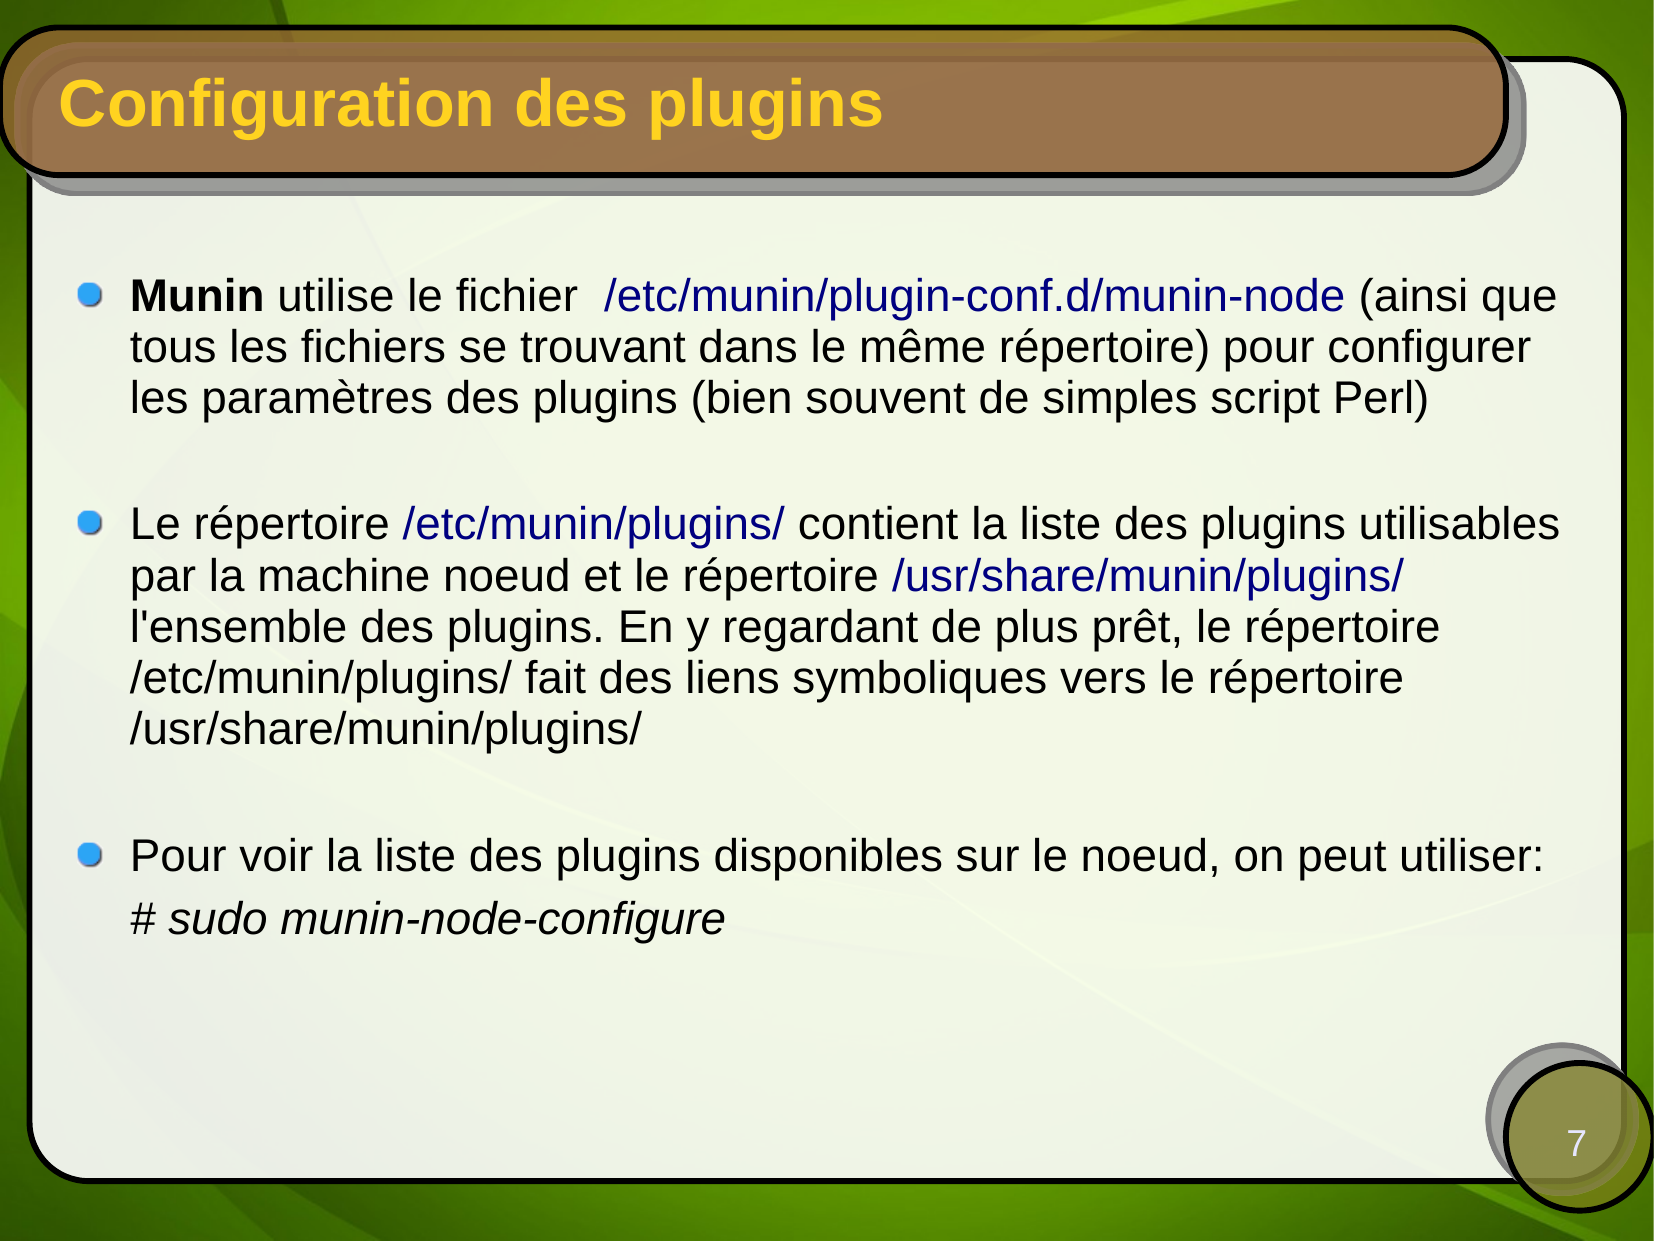

# Configuration des plugins
Munin utilise le fichier /etc/munin/plugin-conf.d/munin-node (ainsi que tous les fichiers se trouvant dans le même répertoire) pour configurer les paramètres des plugins (bien souvent de simples script Perl)
Le répertoire /etc/munin/plugins/ contient la liste des plugins utilisables par la machine noeud et le répertoire /usr/share/munin/plugins/ l'ensemble des plugins. En y regardant de plus prêt, le répertoire /etc/munin/plugins/ fait des liens symboliques vers le répertoire /usr/share/munin/plugins/
Pour voir la liste des plugins disponibles sur le noeud, on peut utiliser:
# sudo munin-node-configure
7